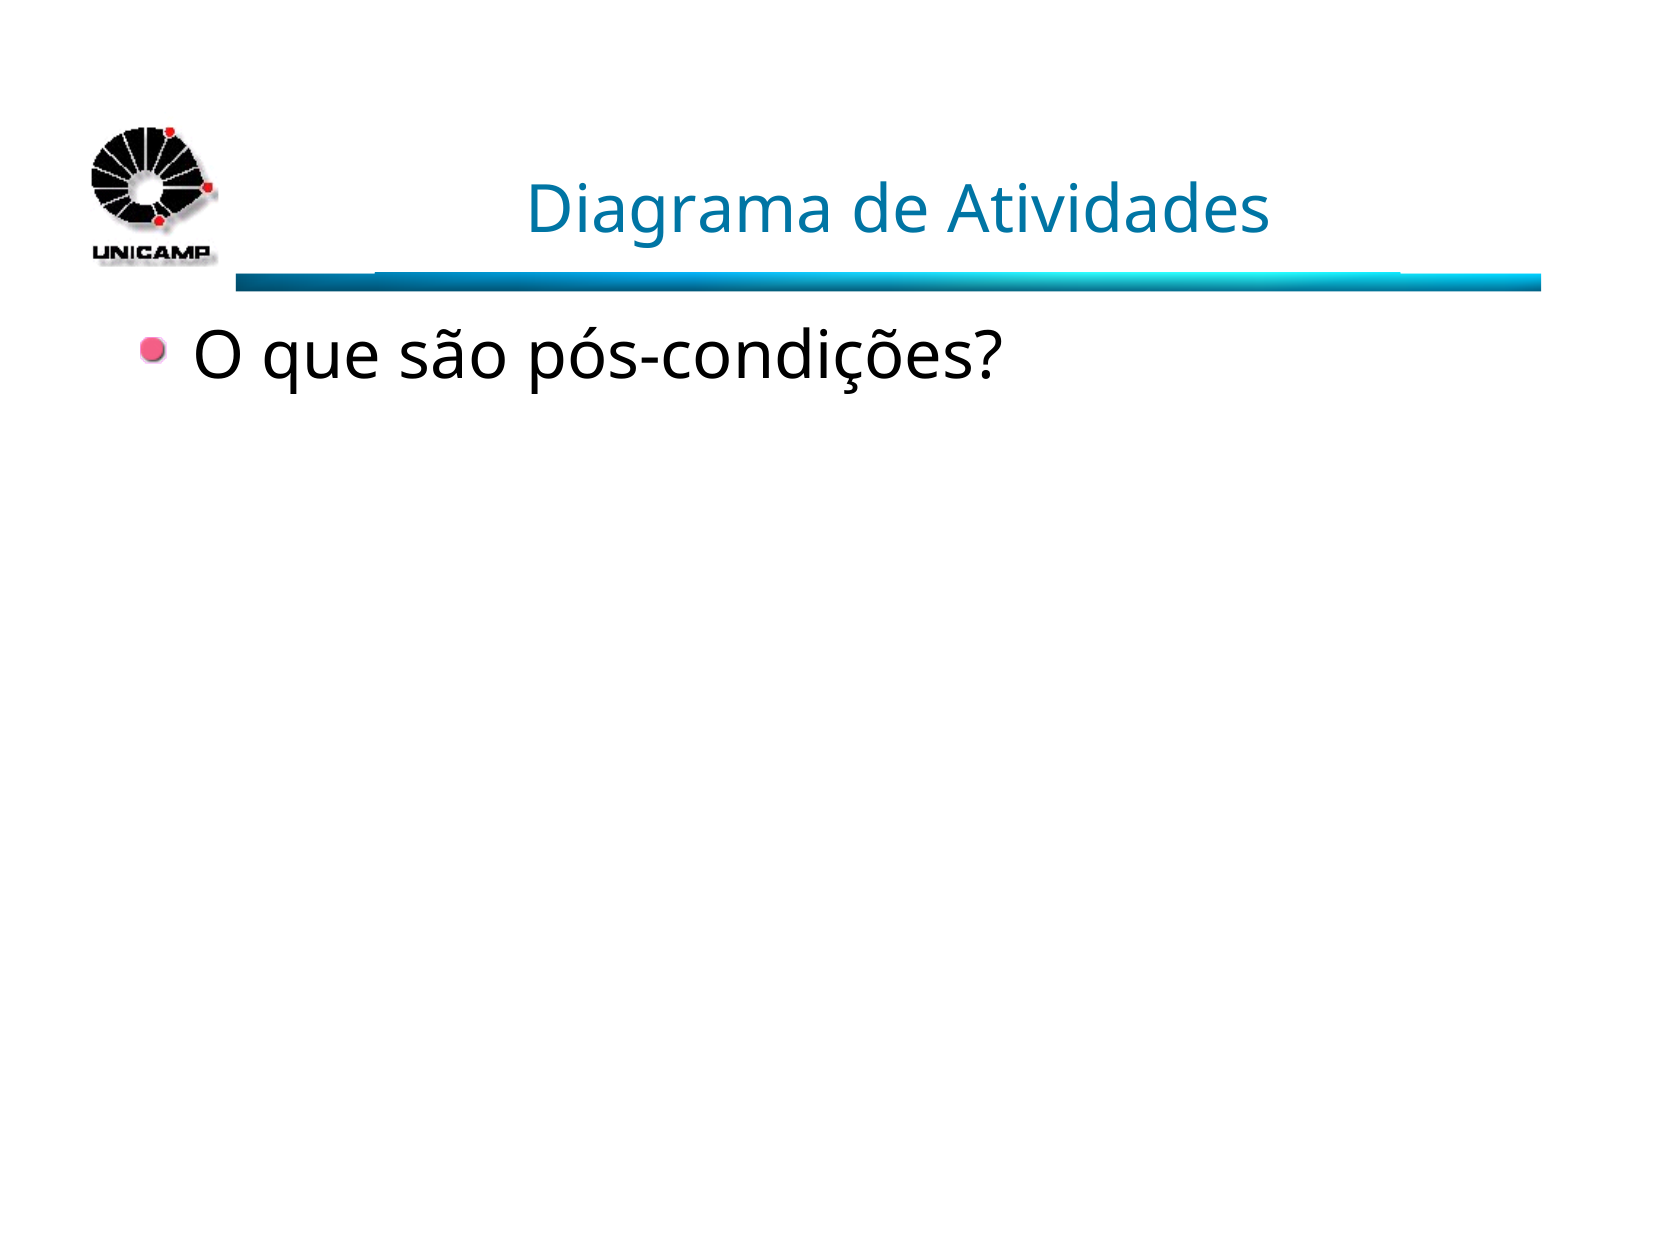

# Diagrama de Atividades
O que são pós-condições?